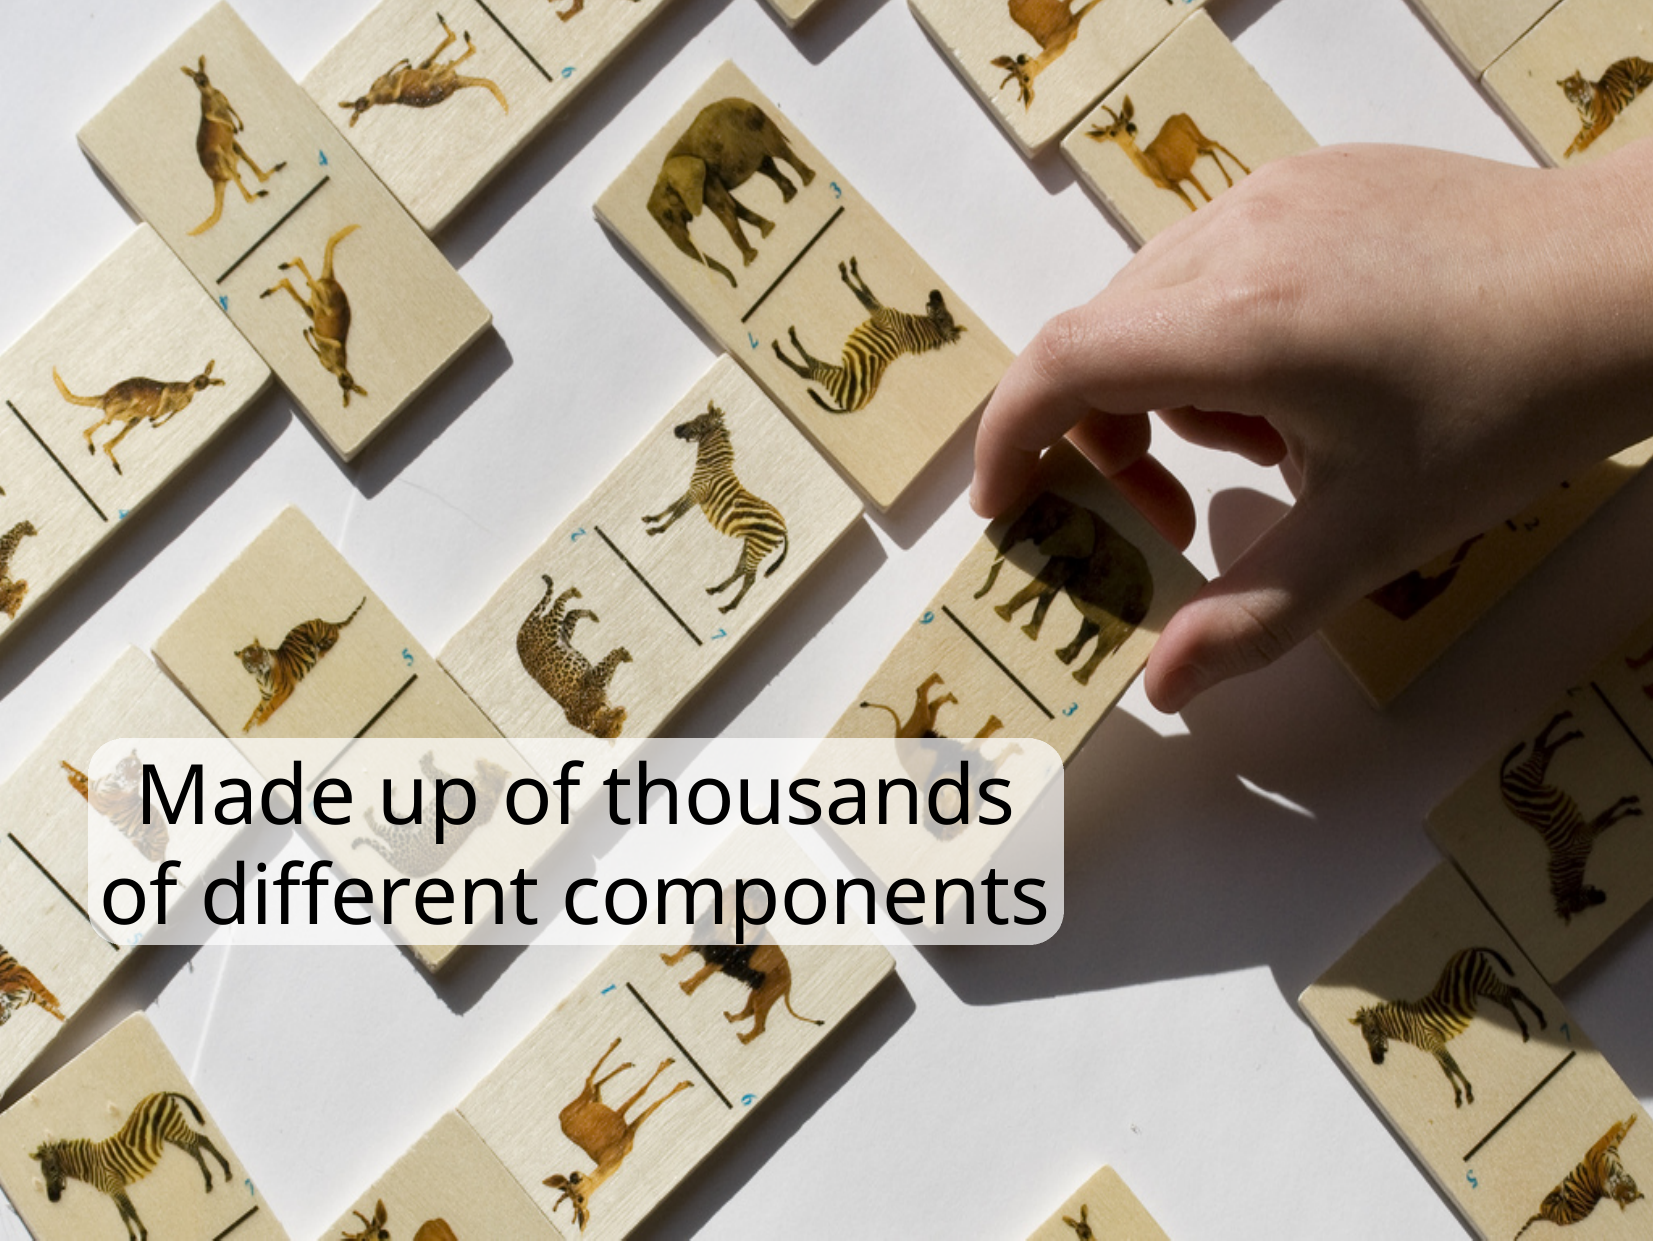

Made up of thousands
of different components